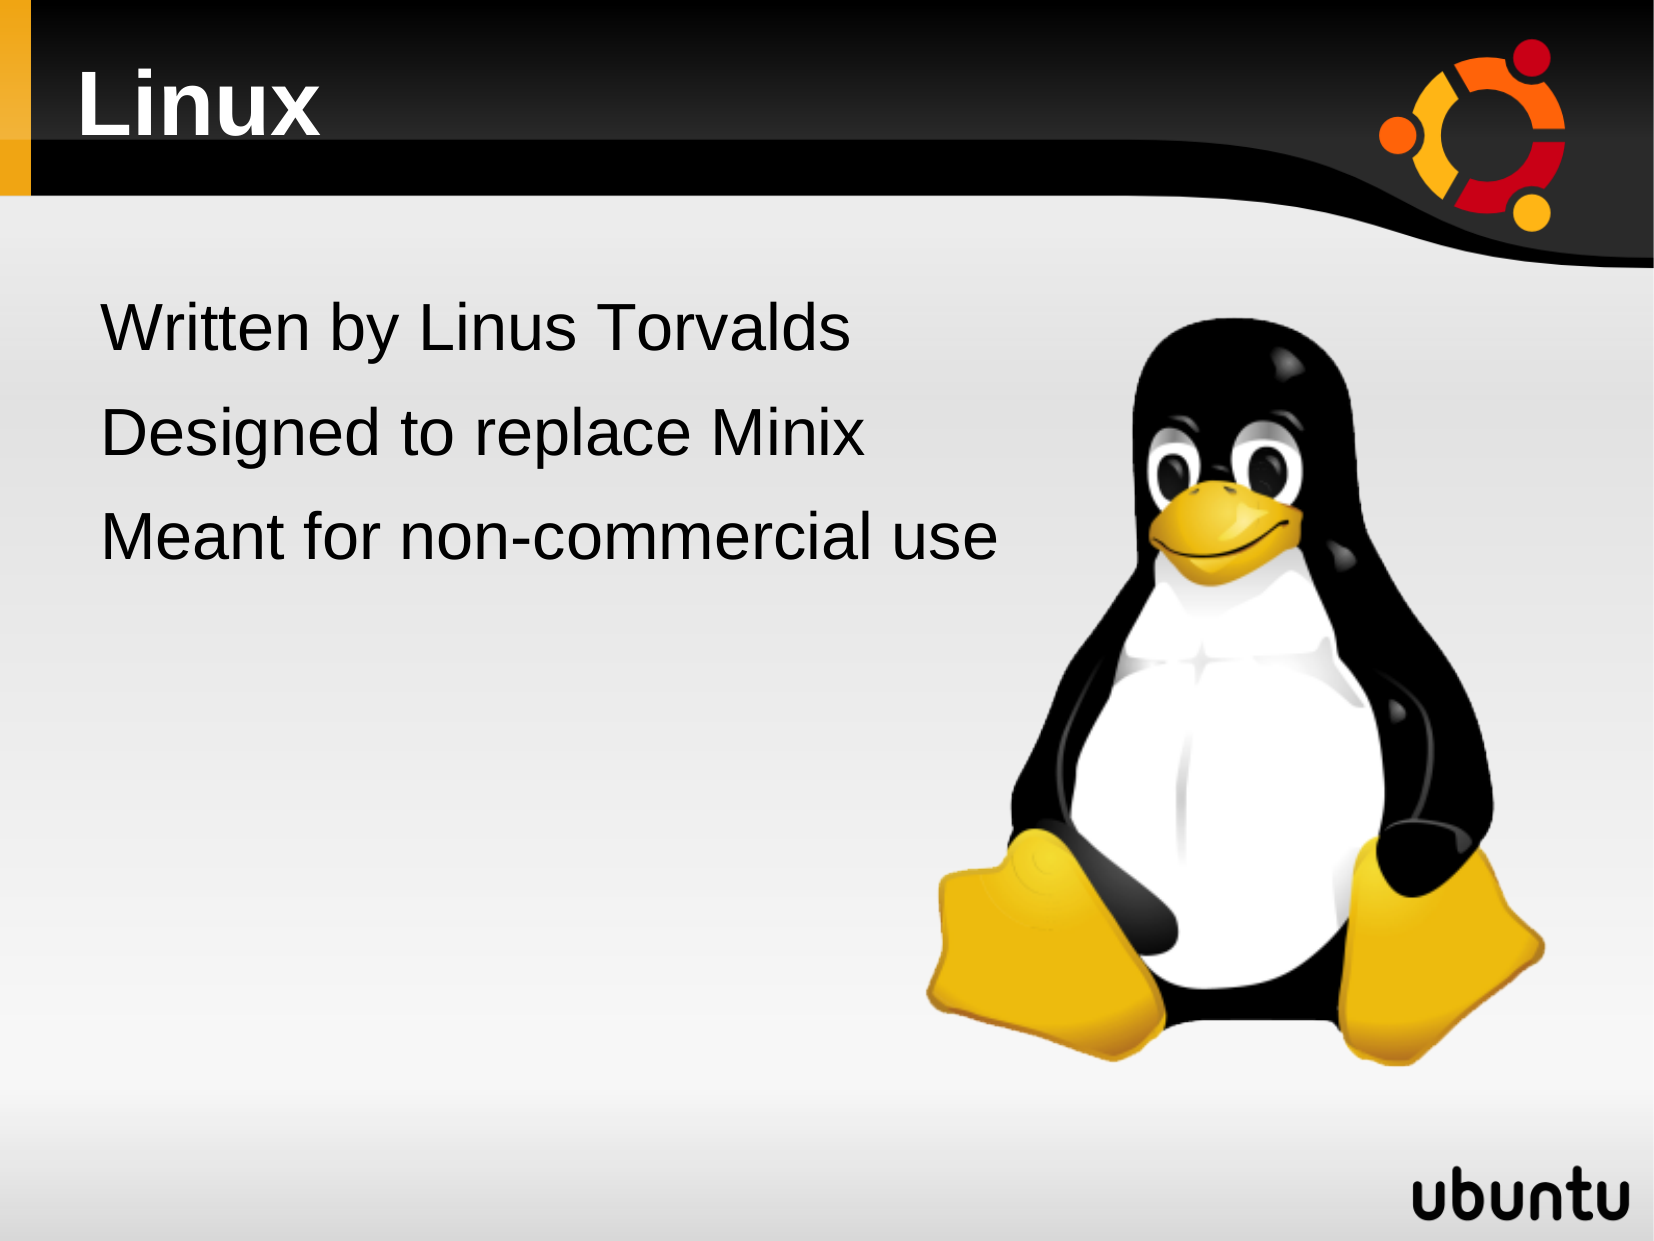

# Linux
Written by Linus Torvalds
Designed to replace Minix
Meant for non-commercial use